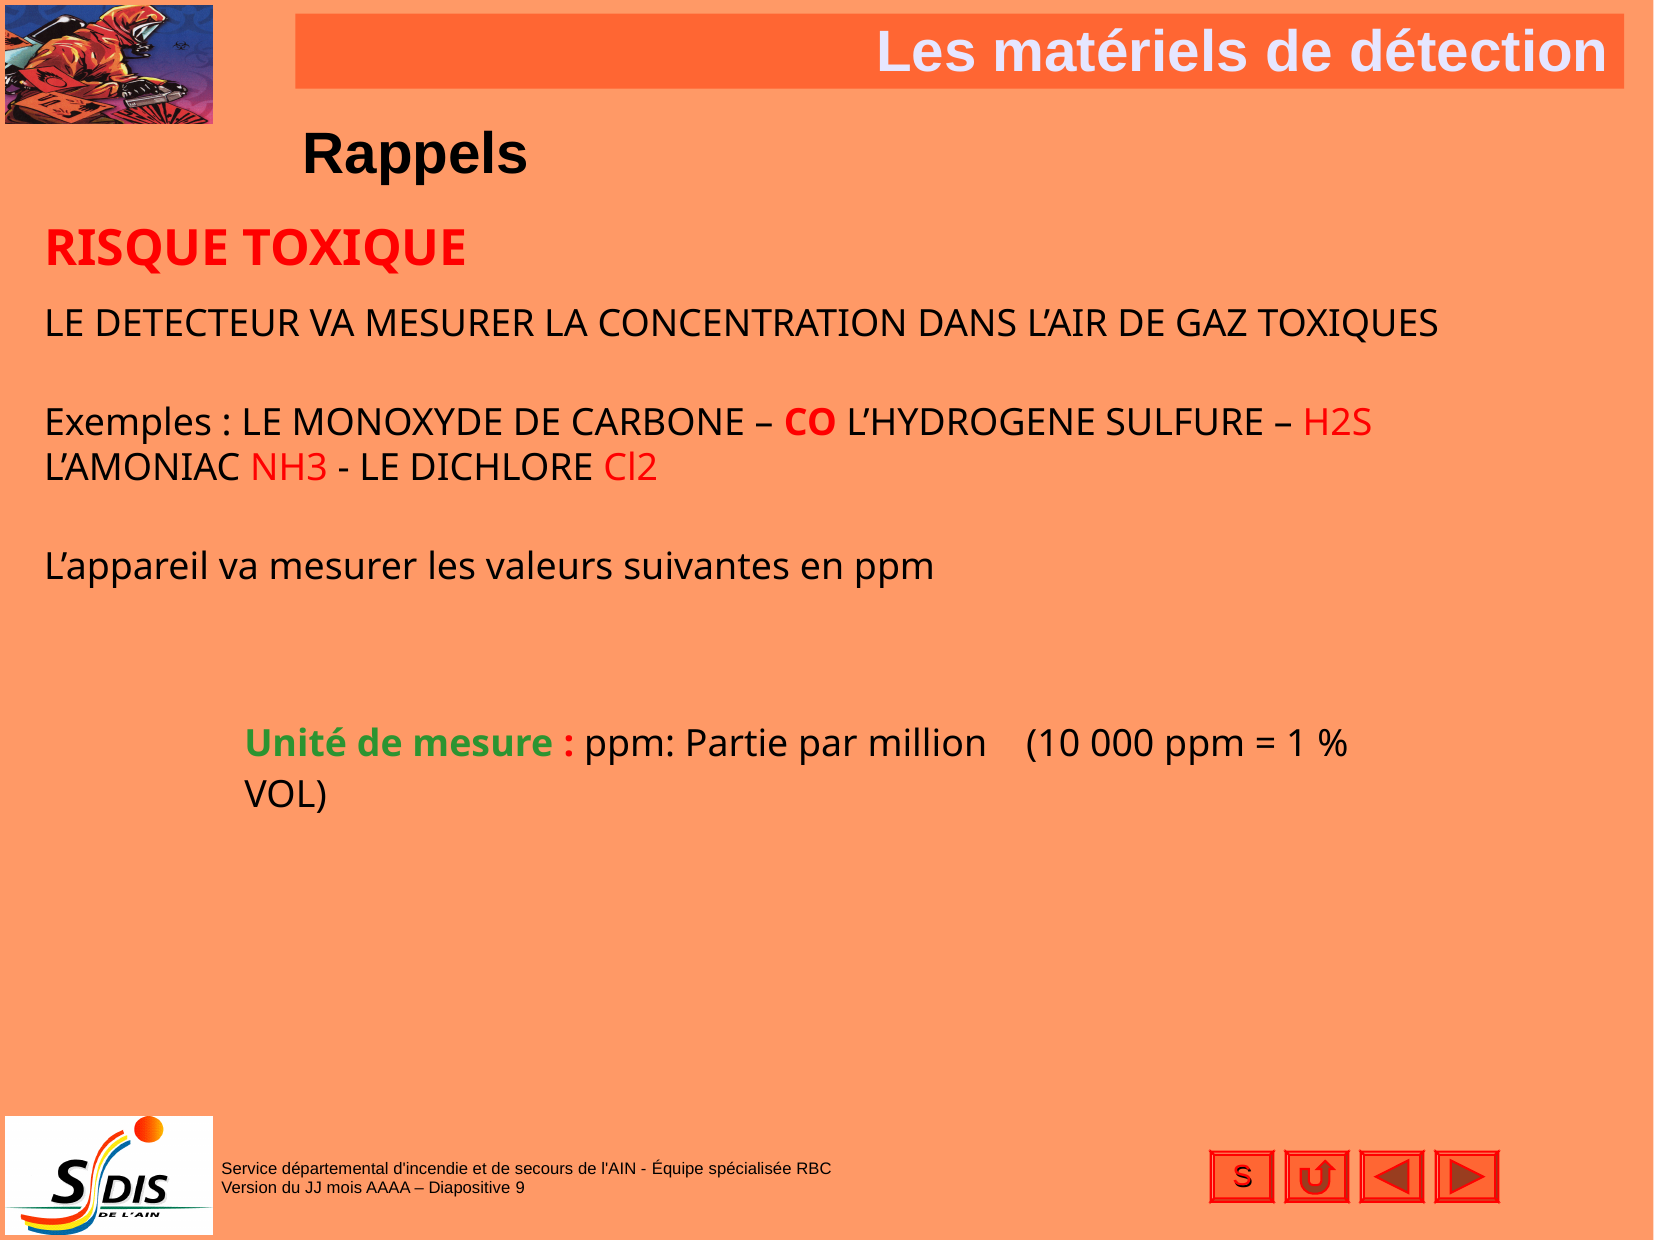

Les matériels de détection
Rappels
RISQUE TOXIQUE
LE DETECTEUR VA MESURER LA CONCENTRATION DANS L’AIR DE GAZ TOXIQUES
Exemples : LE MONOXYDE DE CARBONE – CO L’HYDROGENE SULFURE – H2S L’AMONIAC NH3 - LE DICHLORE Cl2
L’appareil va mesurer les valeurs suivantes en ppm
Unité de mesure : ppm: Partie par million (10 000 ppm = 1 % VOL)